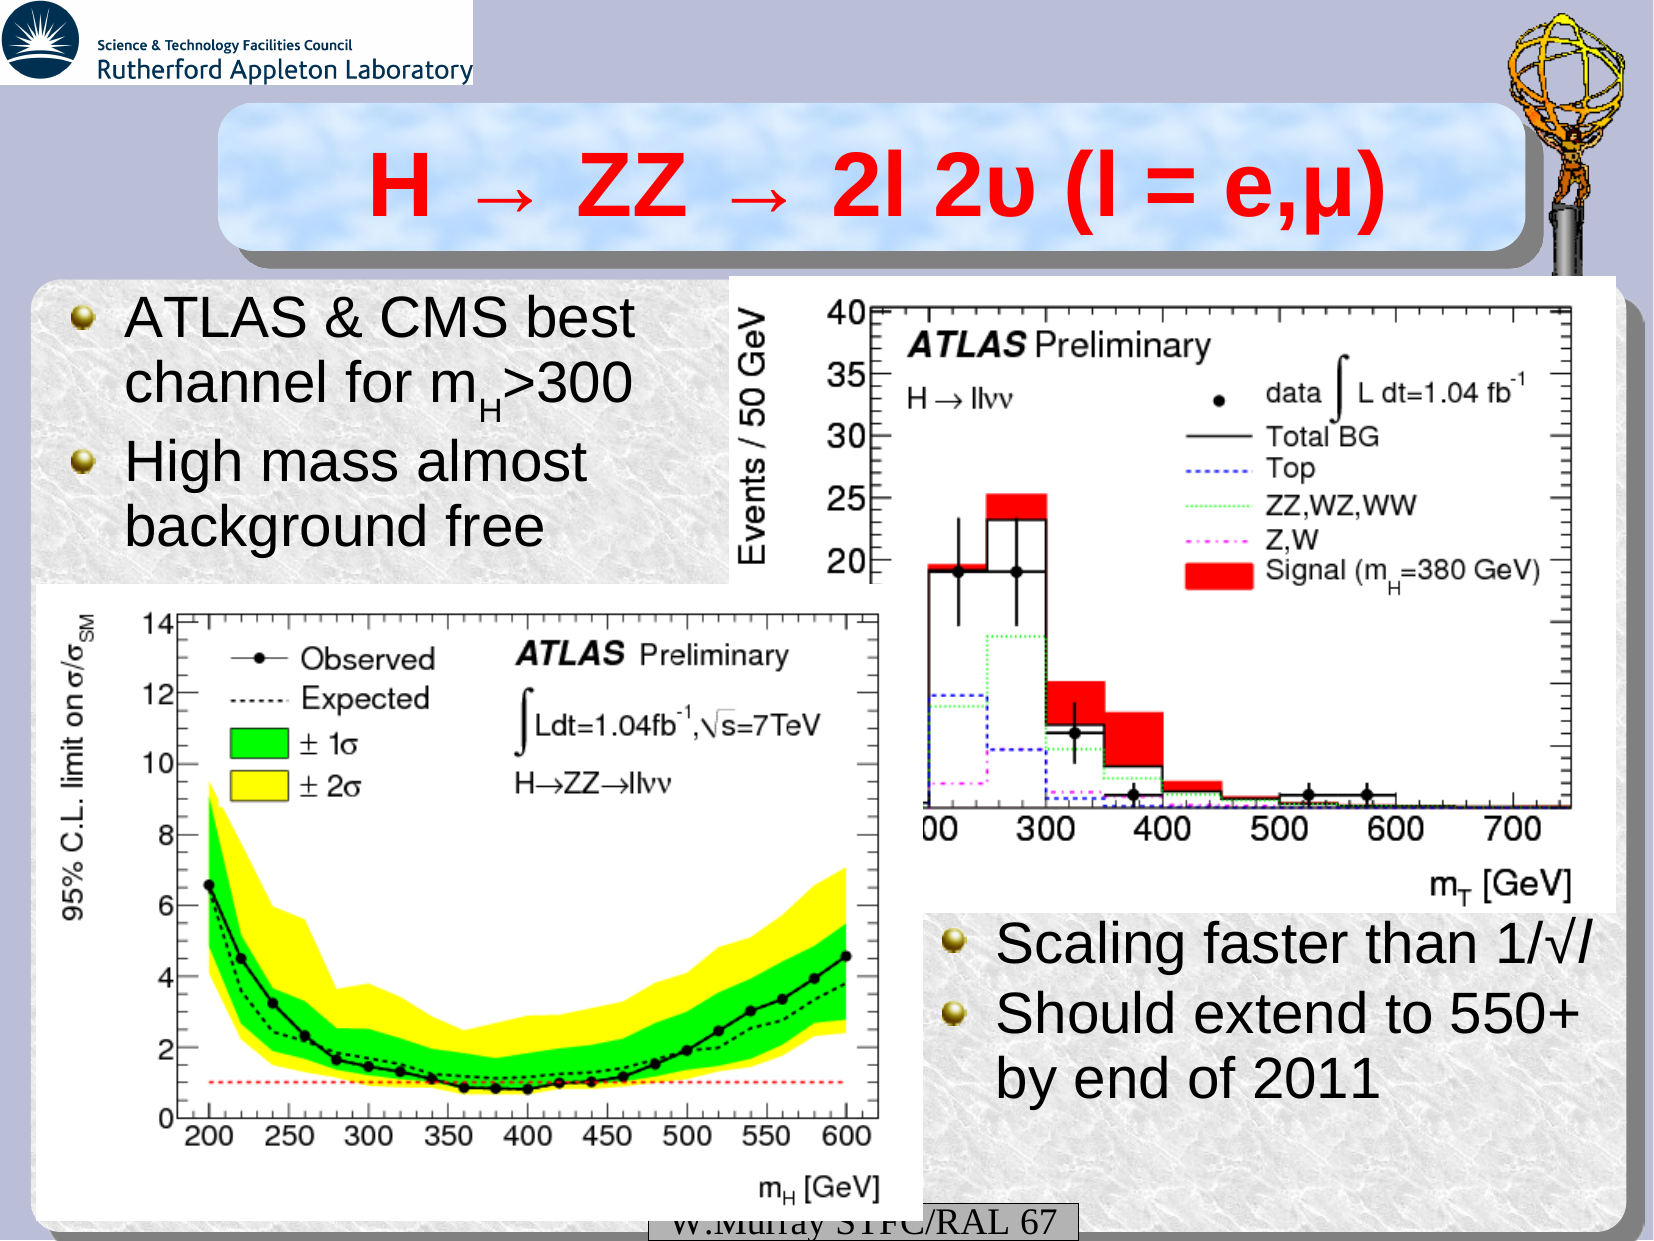

# H → ZZ → 2l 2υ (l = e,μ)
ATLAS & CMS best channel for mH>300
High mass almost background free
Scaling faster than 1/√l
Should extend to 550+ by end of 2011